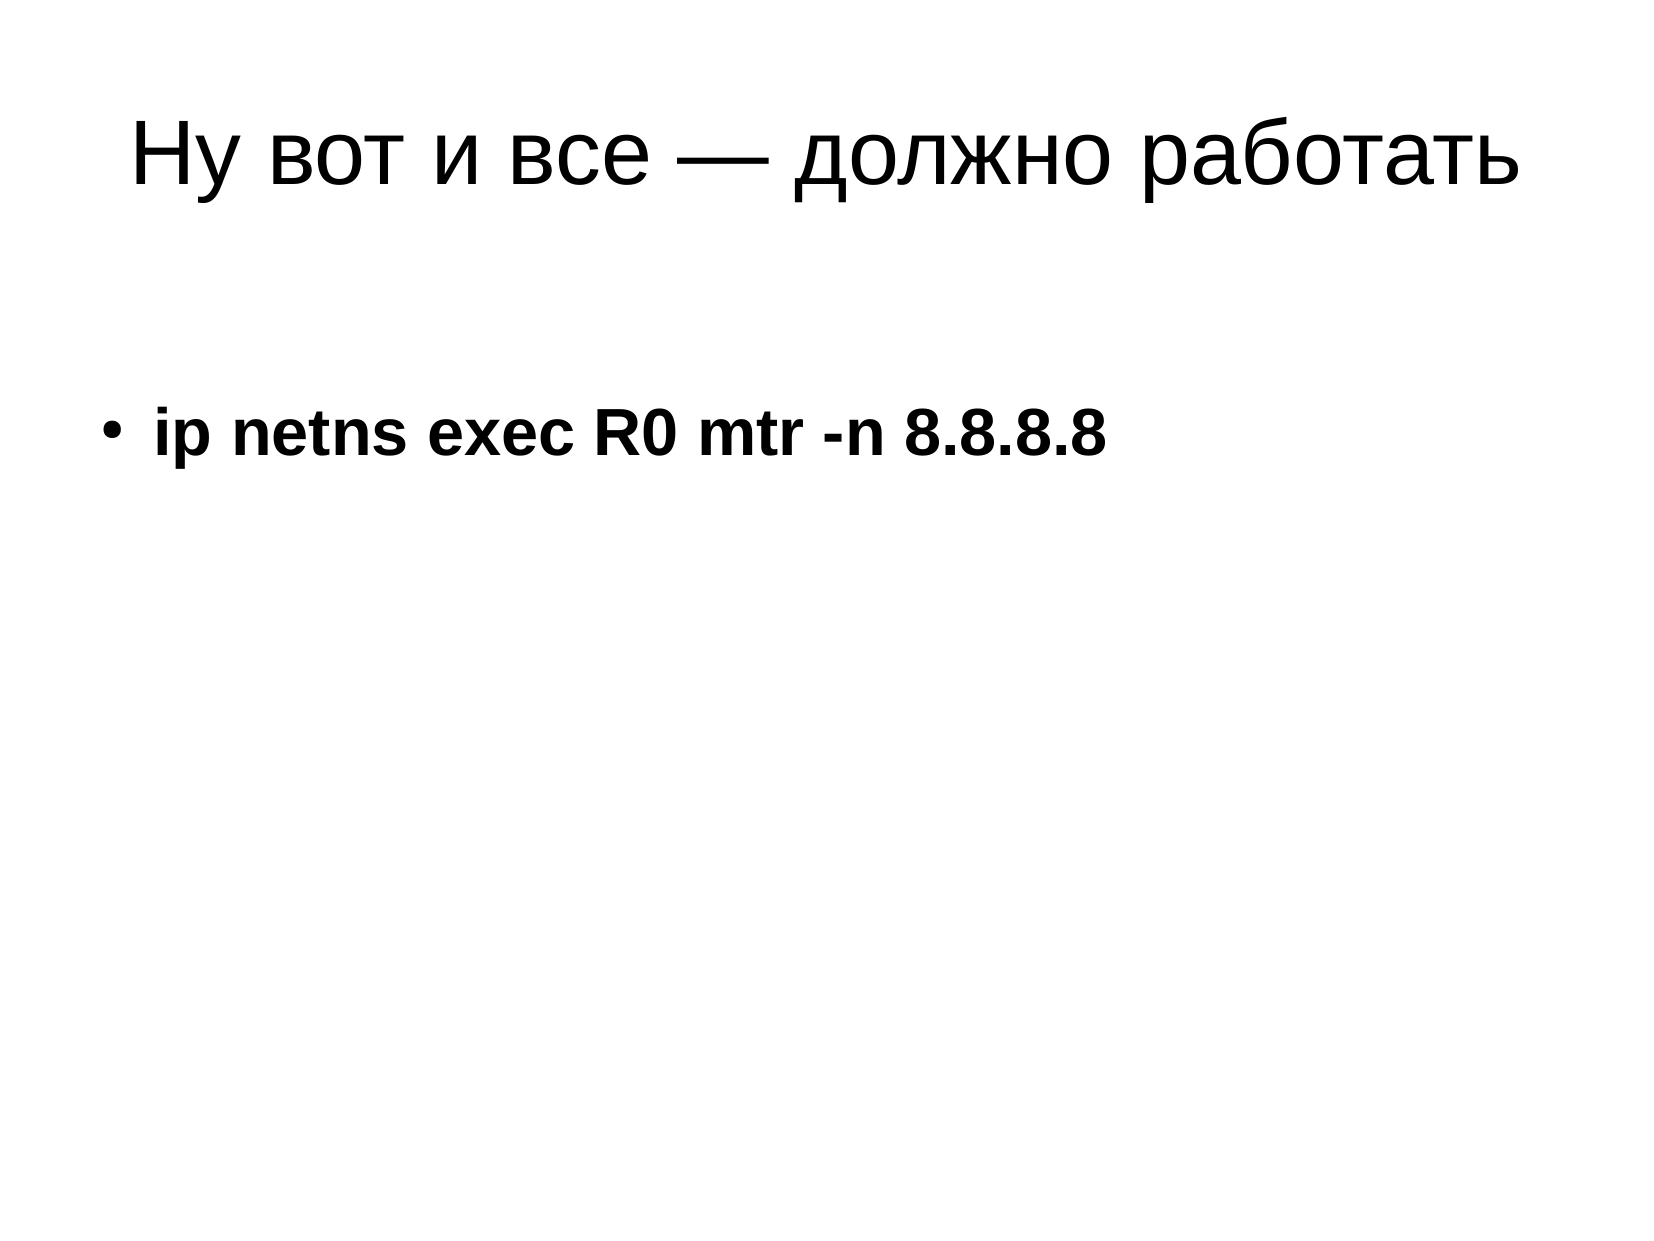

# Ну вот и все — должно работать
ip netns exec R0 mtr -n 8.8.8.8